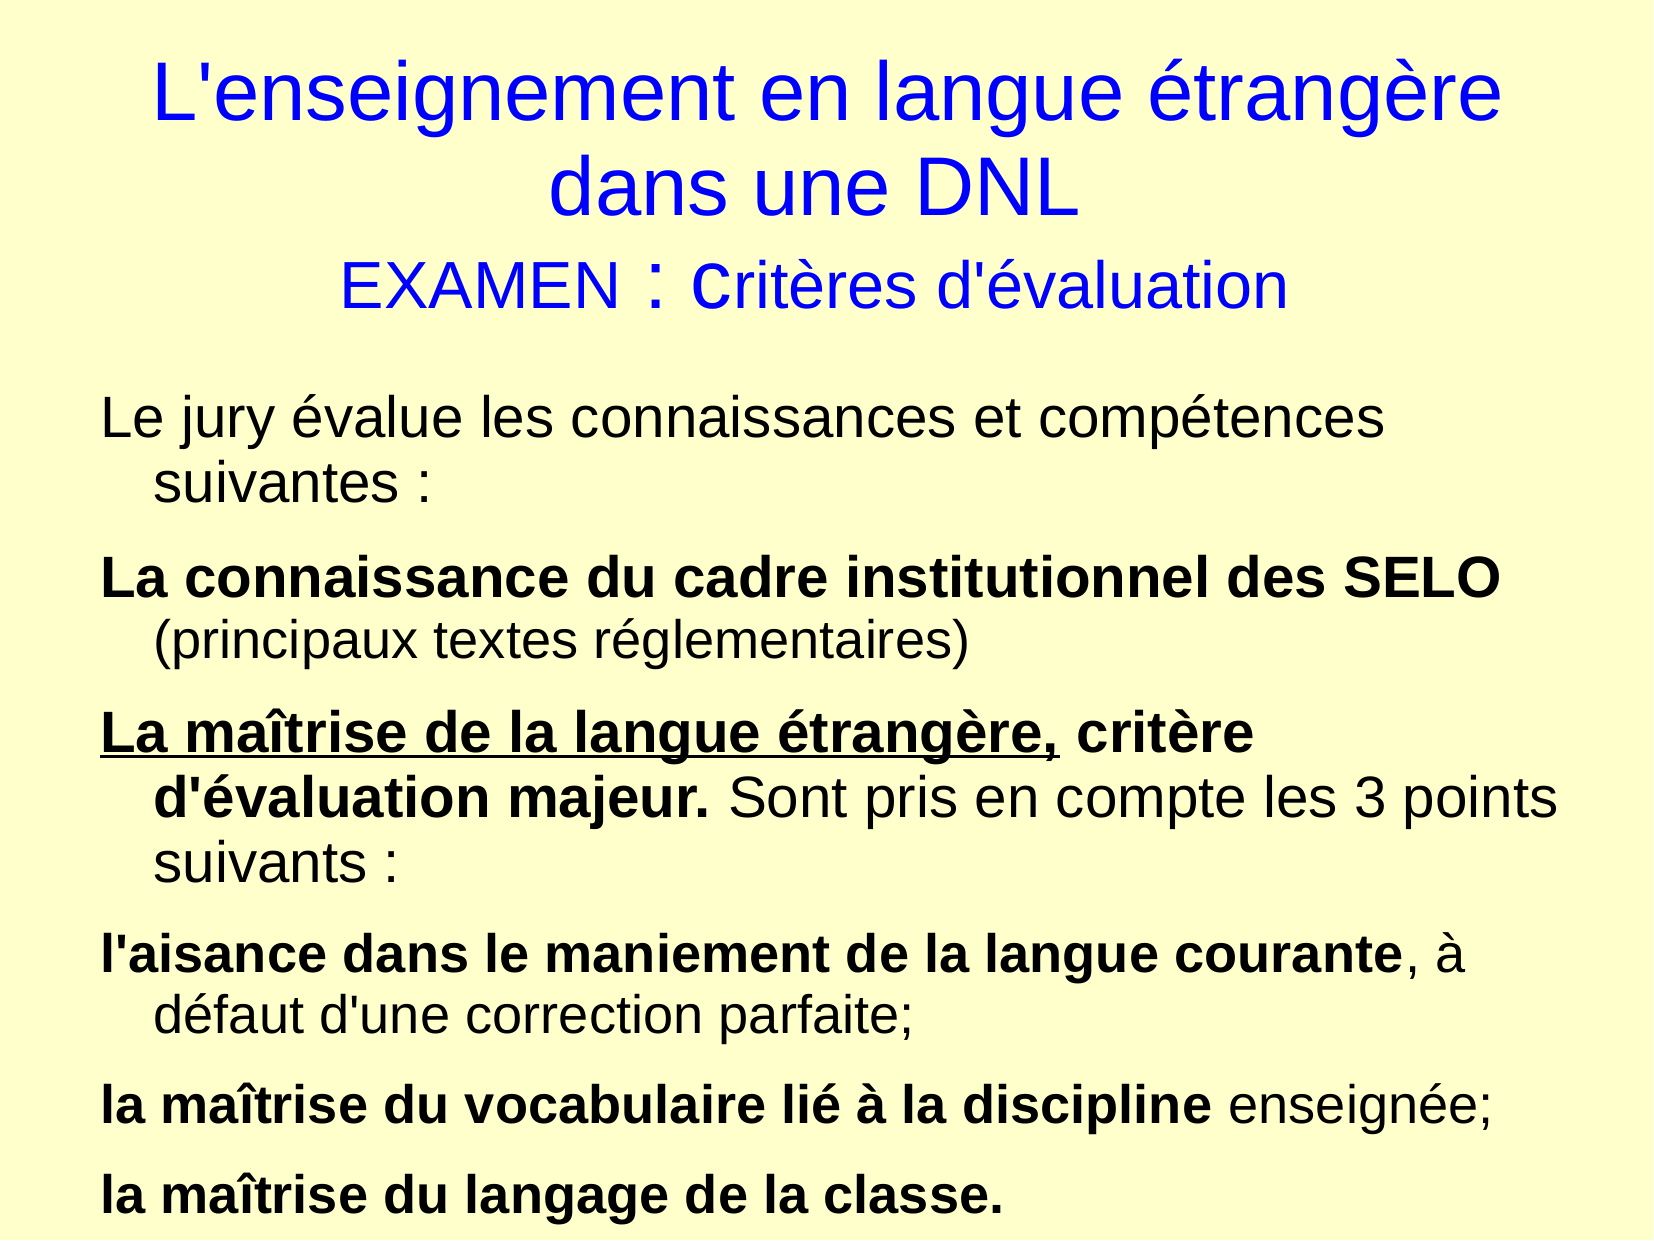

# L'enseignement en langue étrangère dans une DNL EXAMEN : critères d'évaluation
Le jury évalue les connaissances et compétences suivantes :
La connaissance du cadre institutionnel des SELO (principaux textes réglementaires)
La maîtrise de la langue étrangère, critère d'évaluation majeur. Sont pris en compte les 3 points suivants :
l'aisance dans le maniement de la langue courante, à défaut d'une correction parfaite;
la maîtrise du vocabulaire lié à la discipline enseignée;
la maîtrise du langage de la classe.